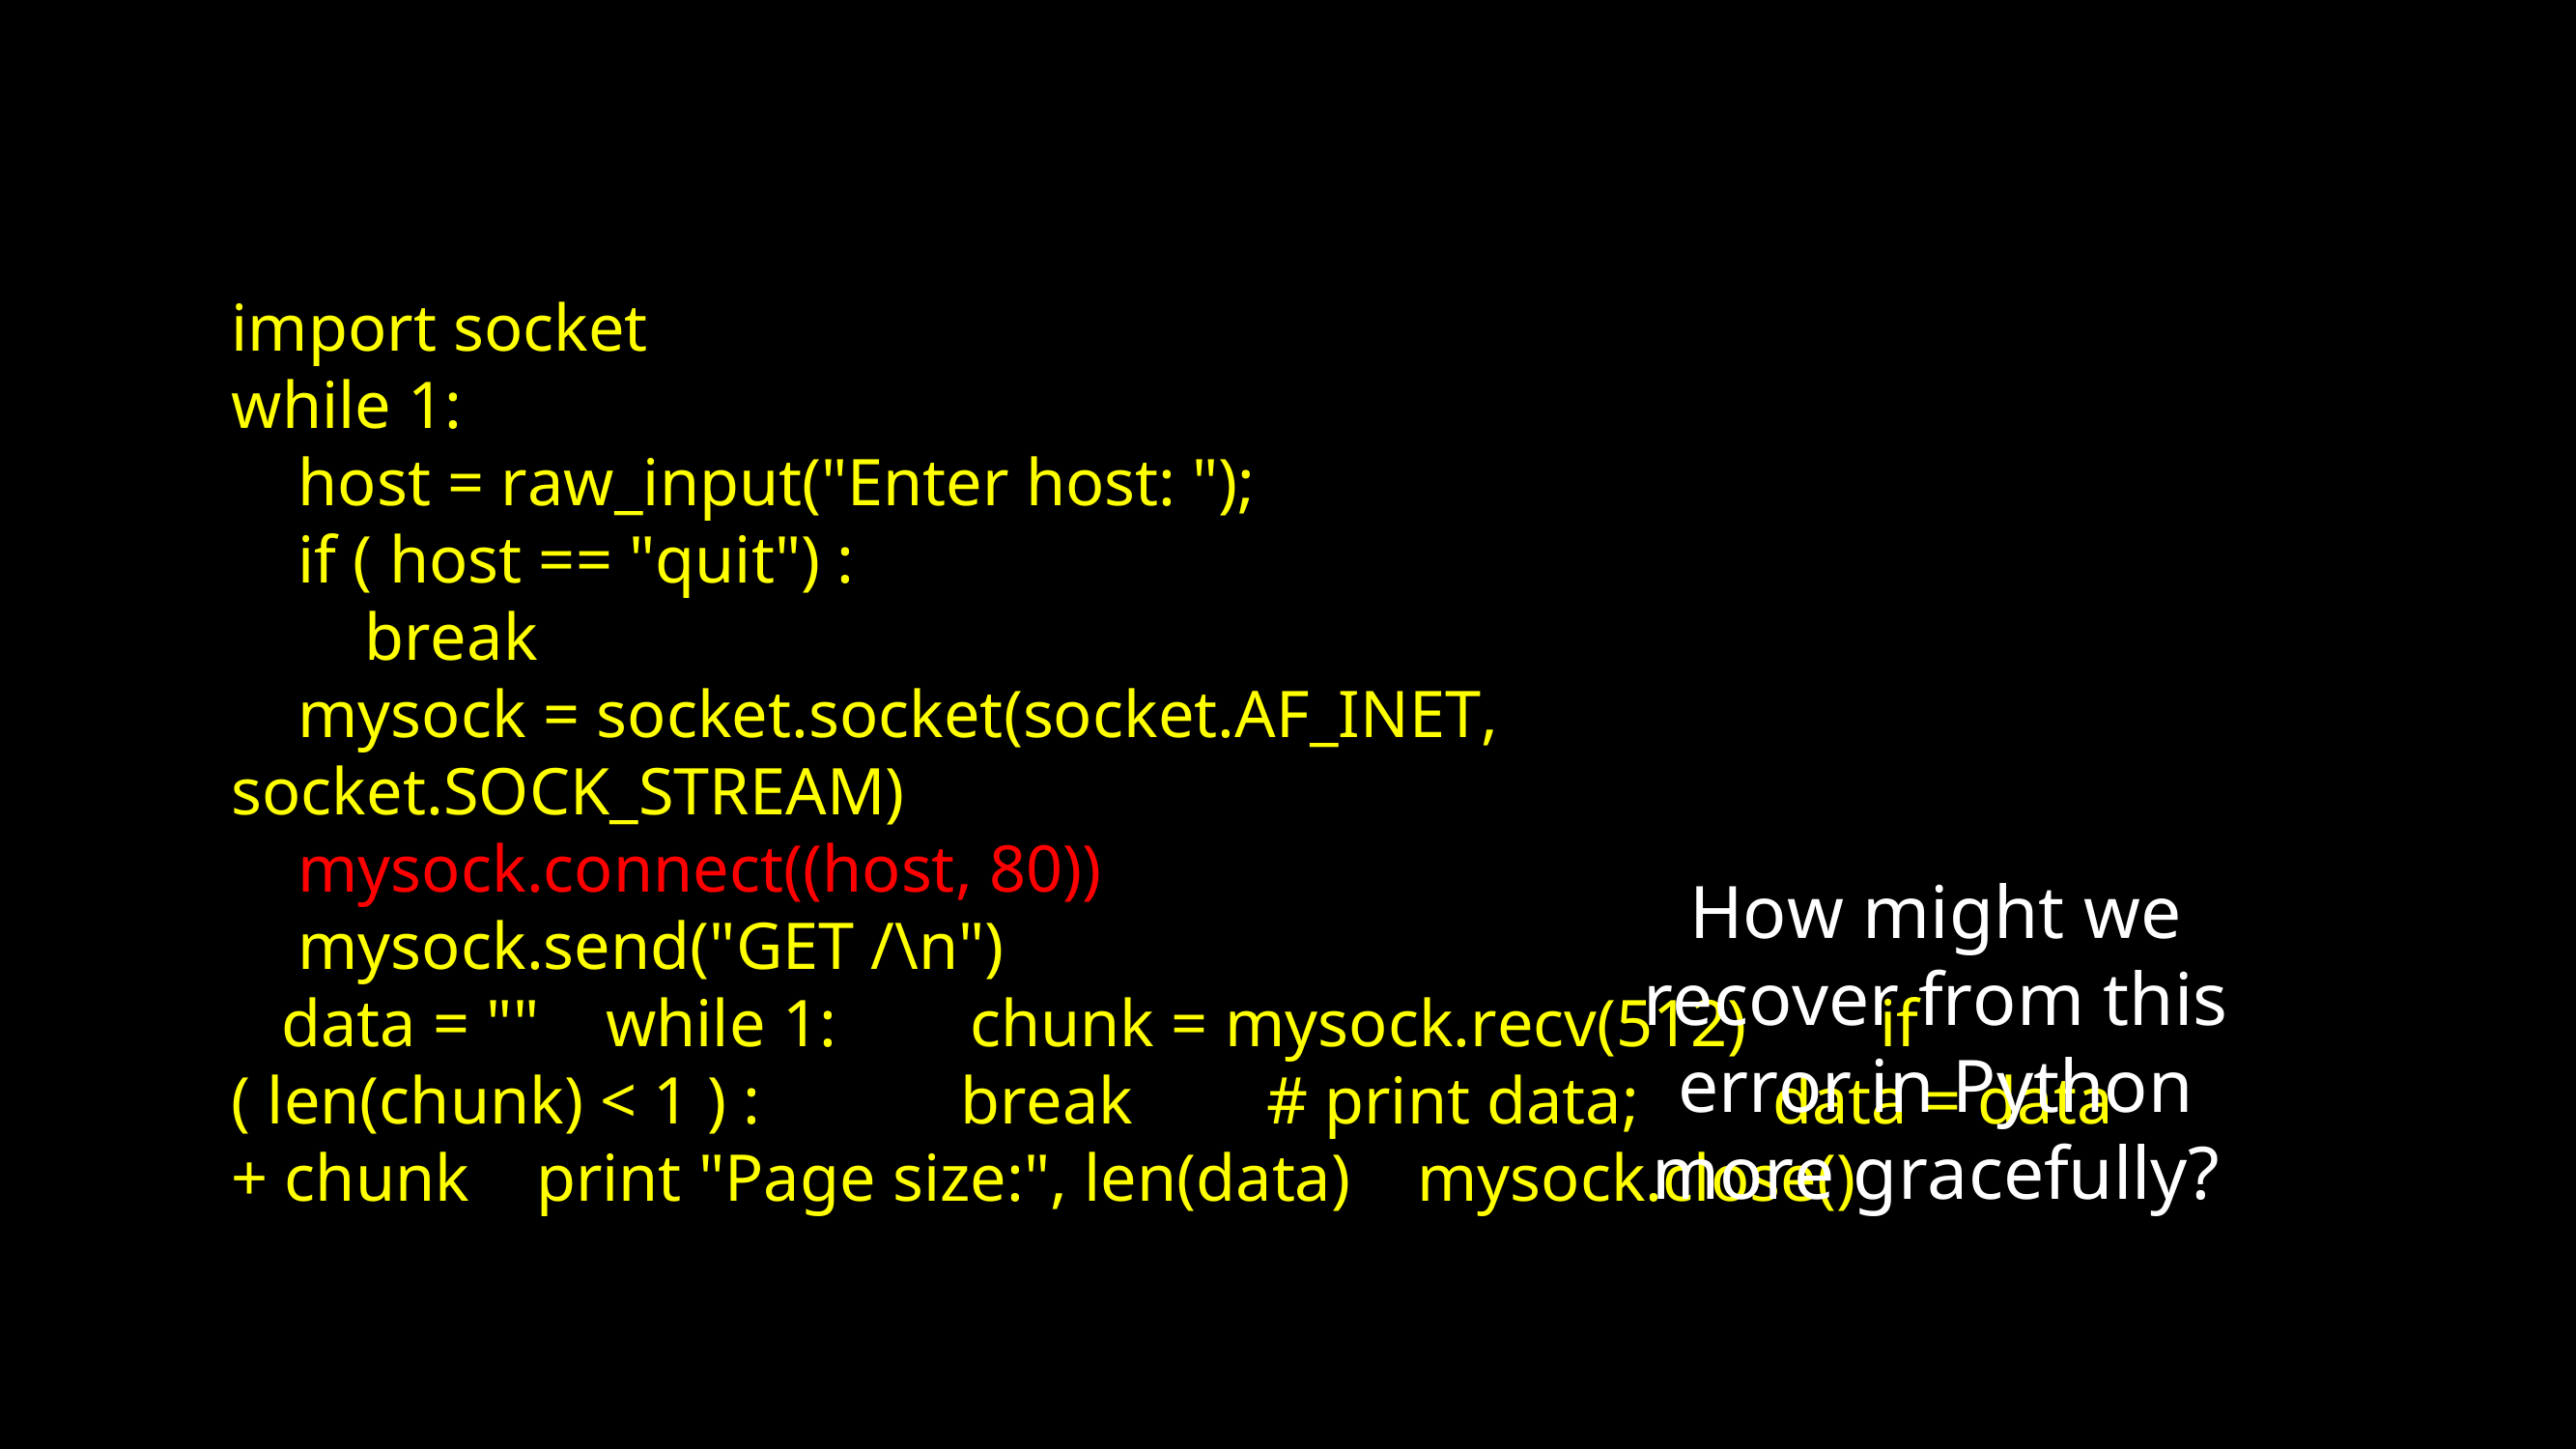

import socket
while 1:
 host = raw_input("Enter host: ");
 if ( host == "quit") :
 break
 mysock = socket.socket(socket.AF_INET, socket.SOCK_STREAM)
 mysock.connect((host, 80))
 mysock.send("GET /\n")
 data = "" while 1: chunk = mysock.recv(512) if ( len(chunk) < 1 ) : break # print data; data = data + chunk print "Page size:", len(data) mysock.close()
How might we recover from this error in Python more gracefully?